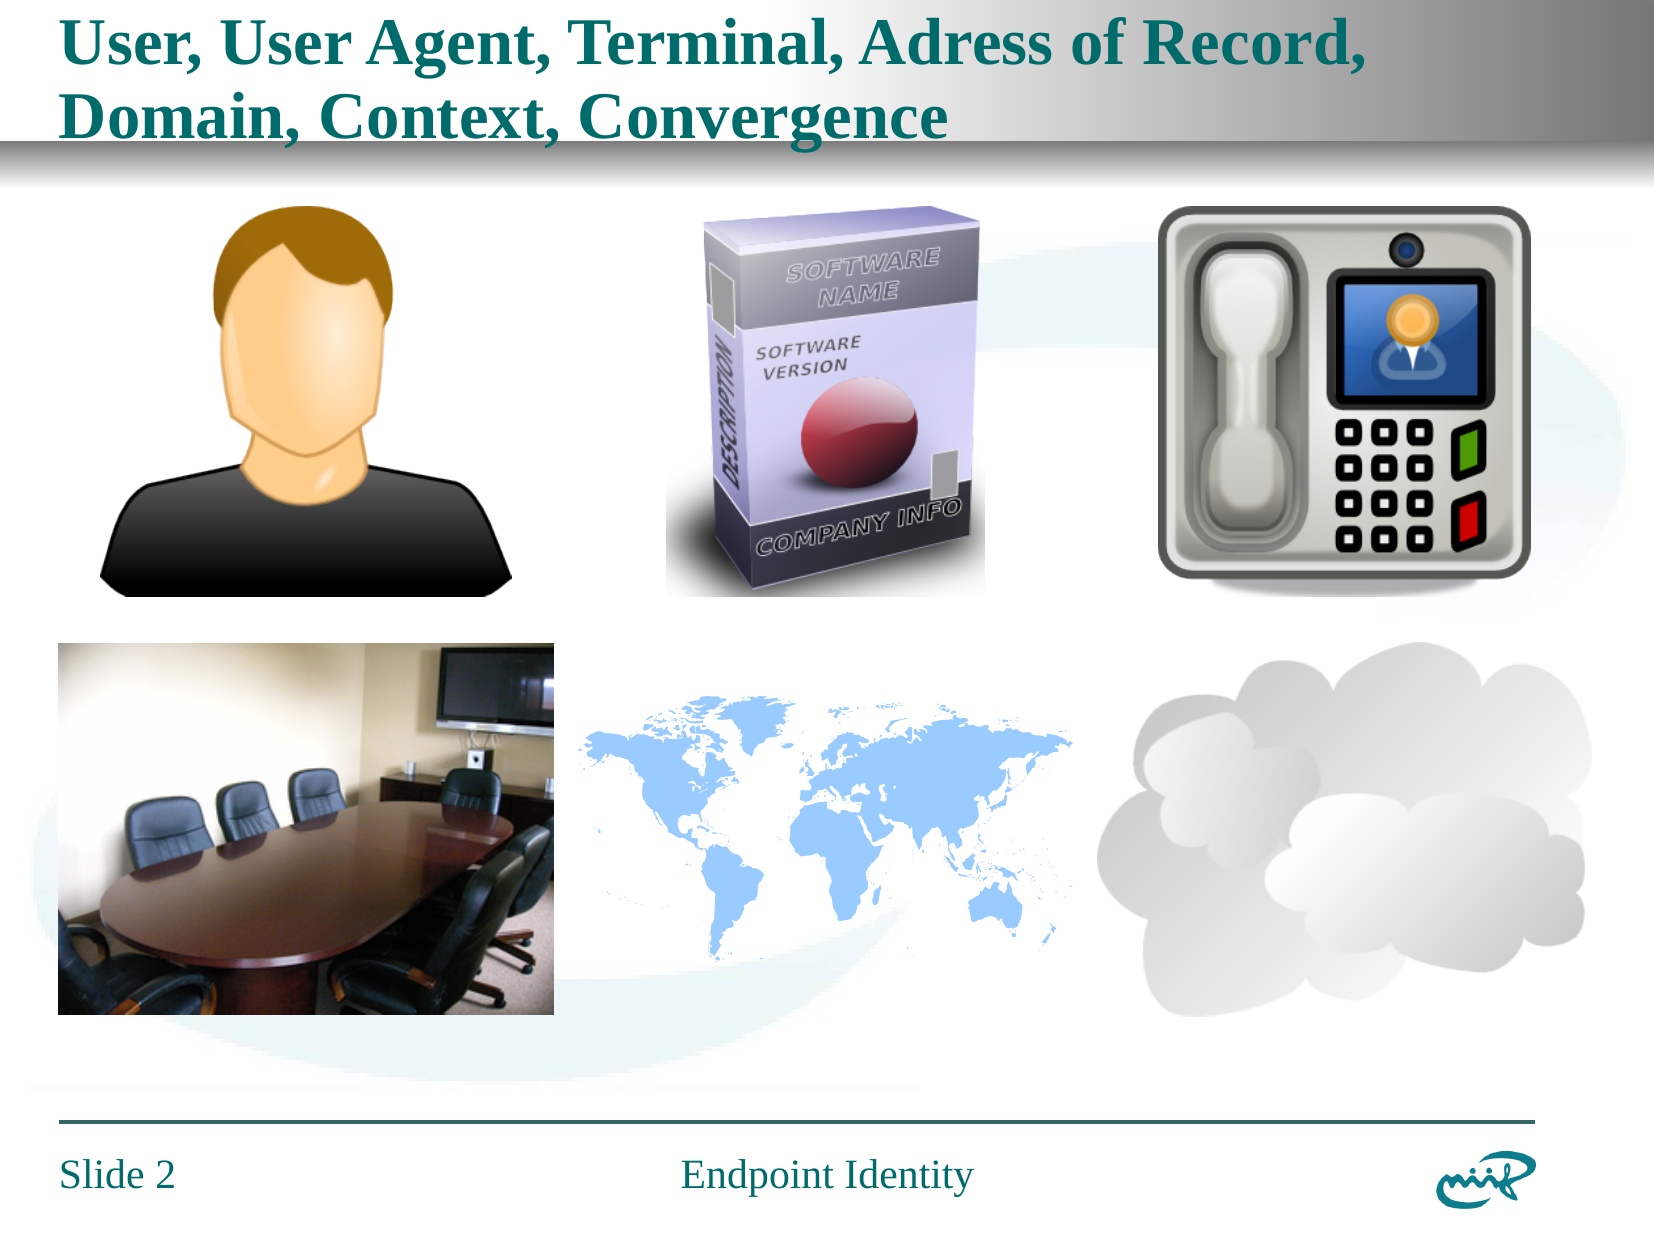

# User, User Agent, Terminal, Adress of Record, Domain, Context, Convergence
2
Endpoint Identity